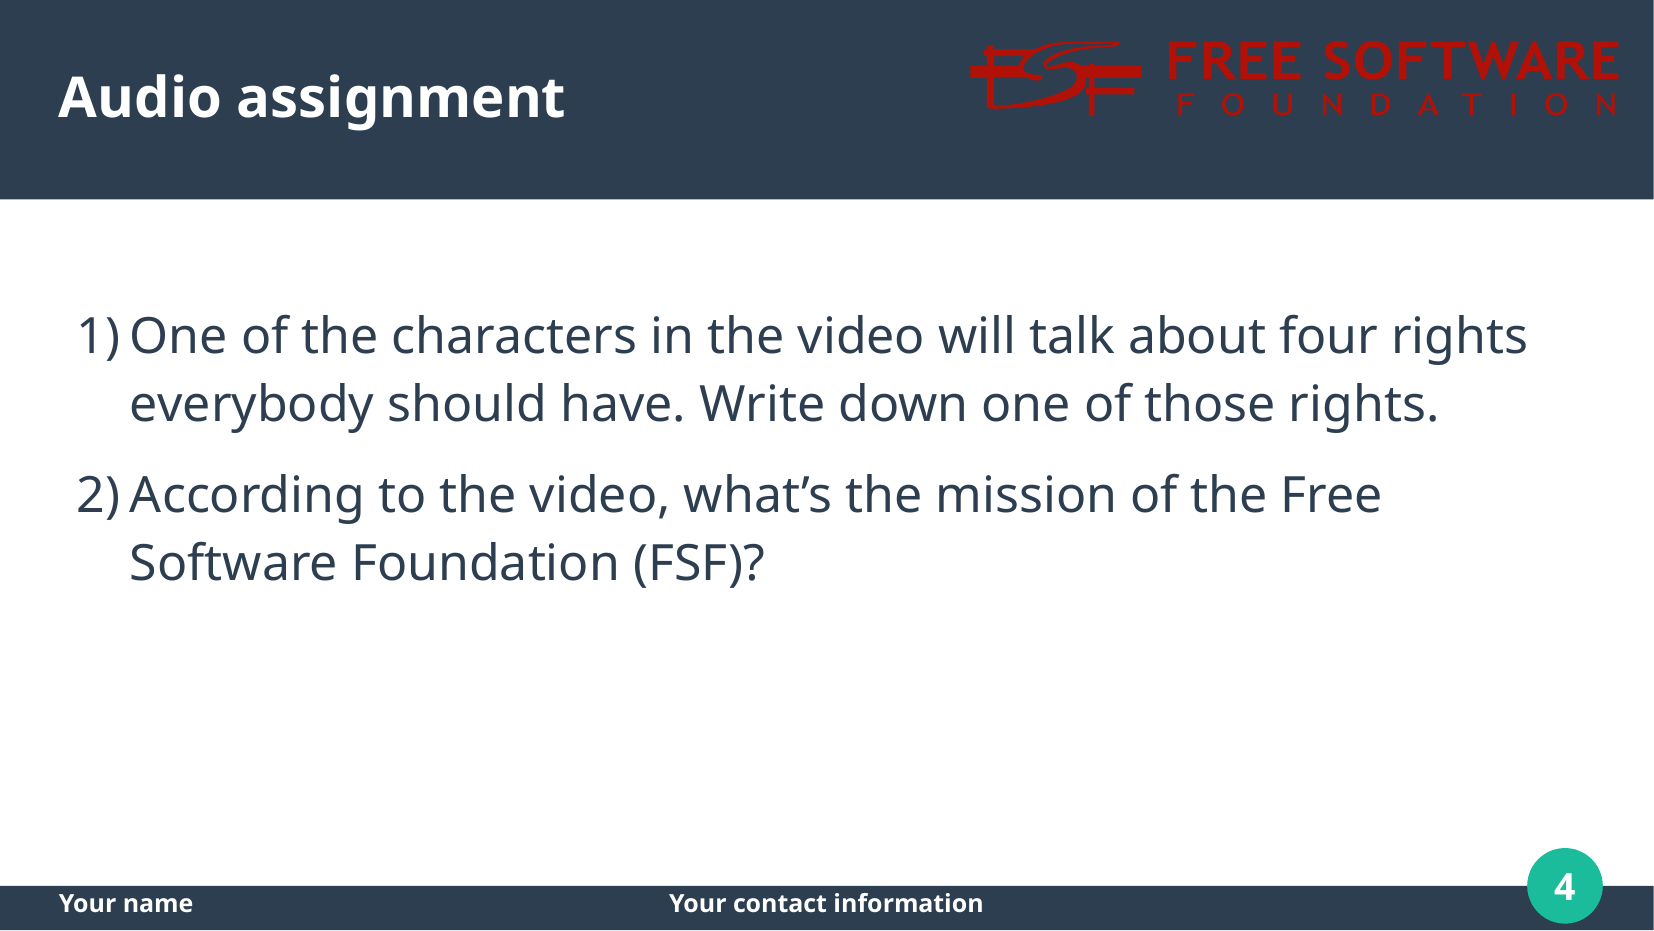

# Audio assignment
One of the characters in the video will talk about four rights everybody should have. Write down one of those rights.
According to the video, what’s the mission of the Free Software Foundation (FSF)?
Your name
Your contact information